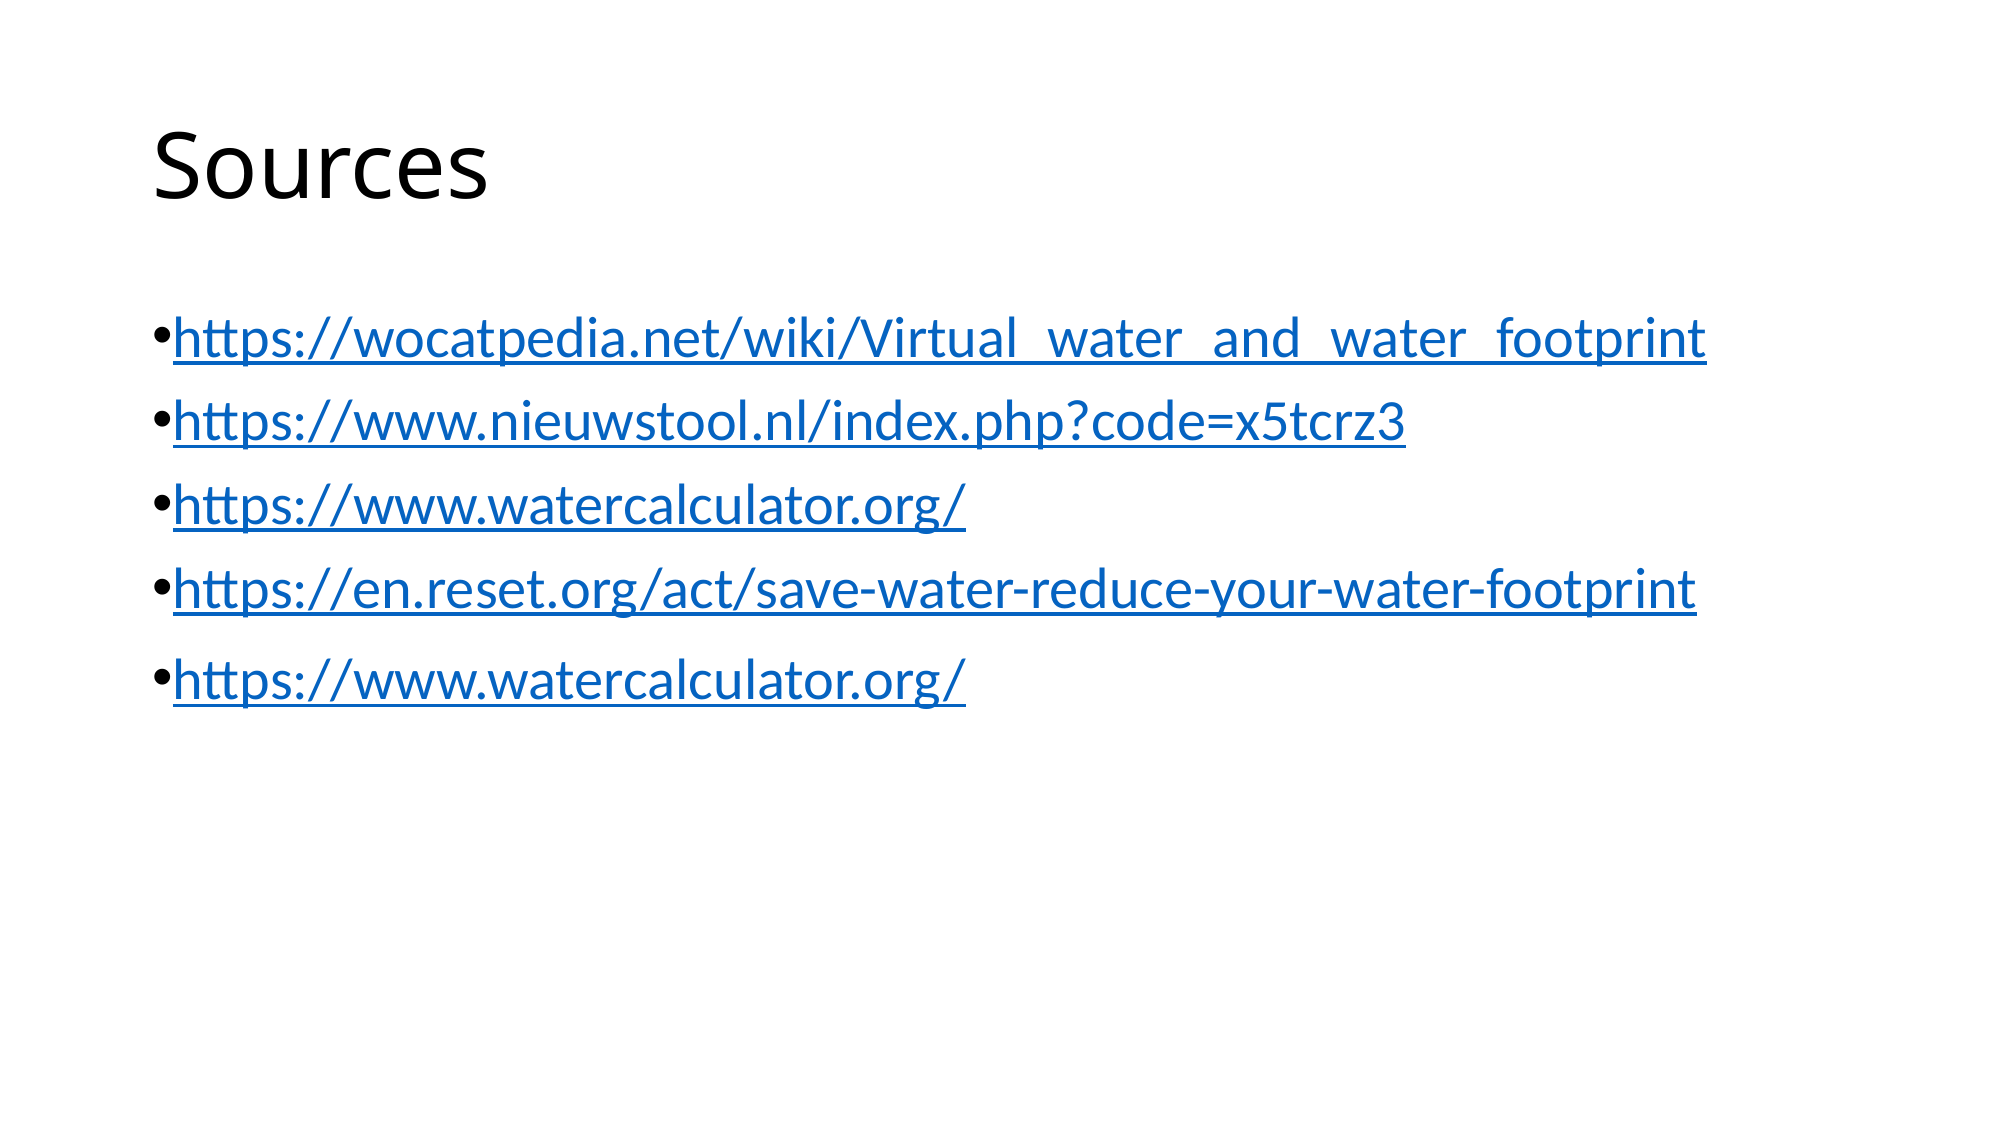

# Sources
https://wocatpedia.net/wiki/Virtual_water_and_water_footprint
https://www.nieuwstool.nl/index.php?code=x5tcrz3
https://www.watercalculator.org/
https://en.reset.org/act/save-water-reduce-your-water-footprint
https://www.watercalculator.org/